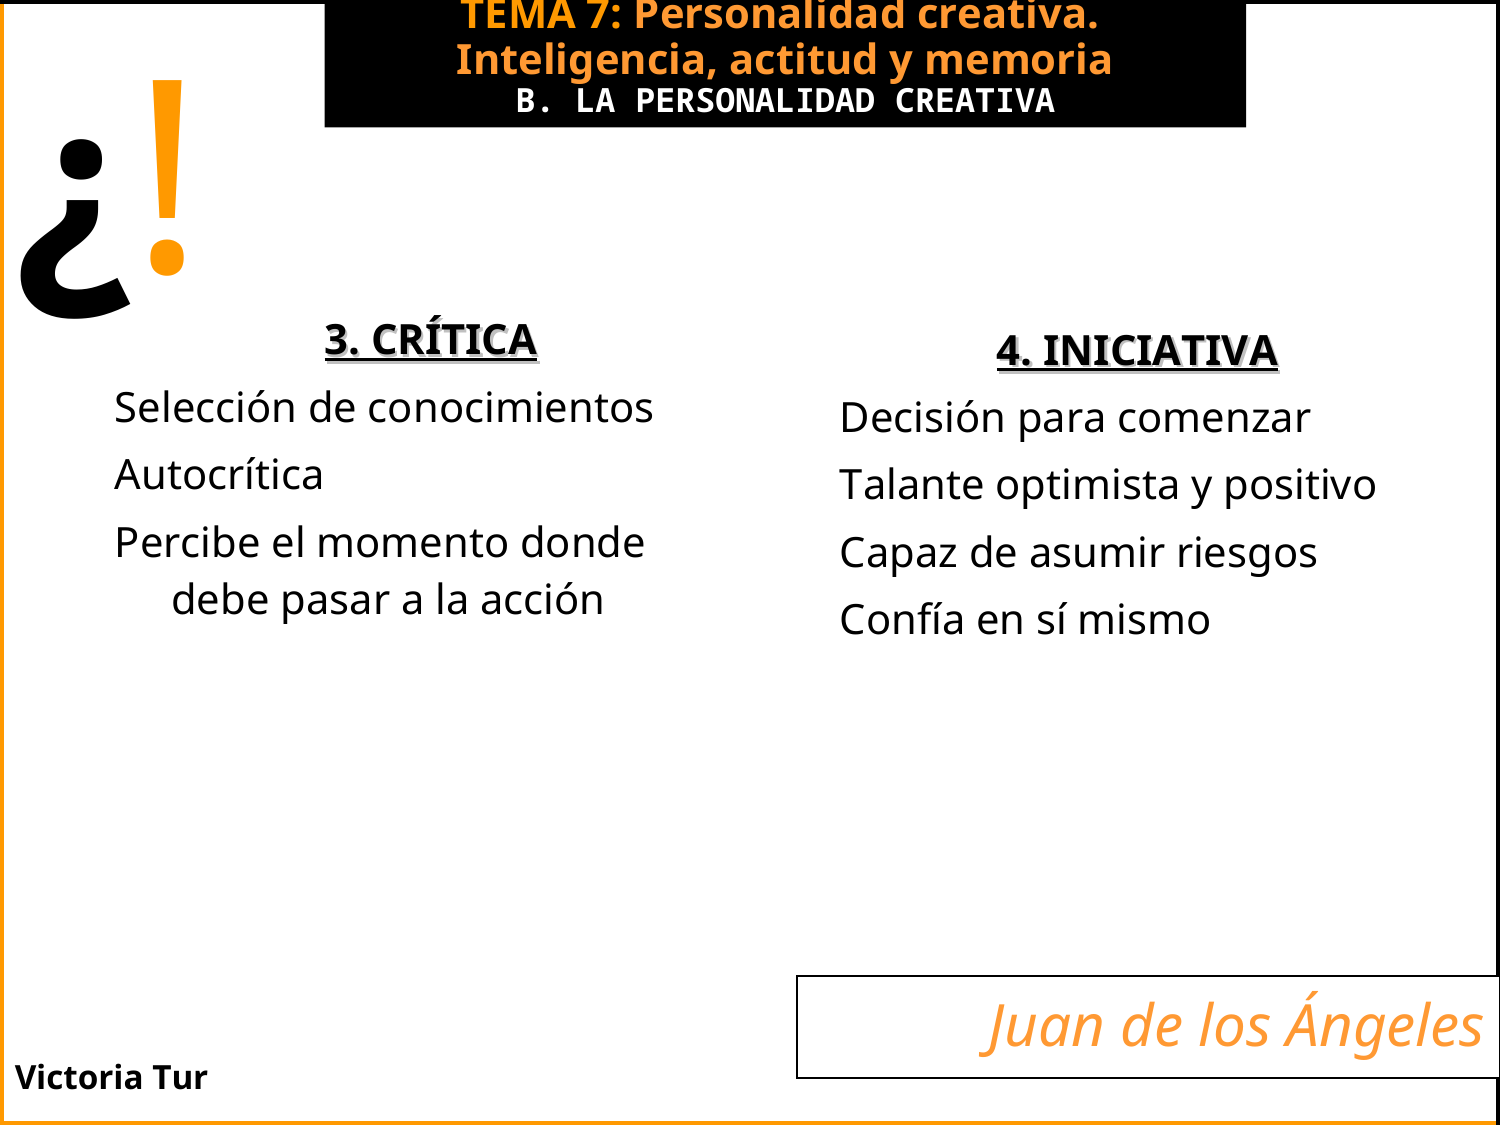

# 3. CRÍTICA
Selección de conocimientos
Autocrítica
Percibe el momento donde debe pasar a la acción
4. INICIATIVA
Decisión para comenzar
Talante optimista y positivo
Capaz de asumir riesgos
Confía en sí mismo
Juan de los Ángeles